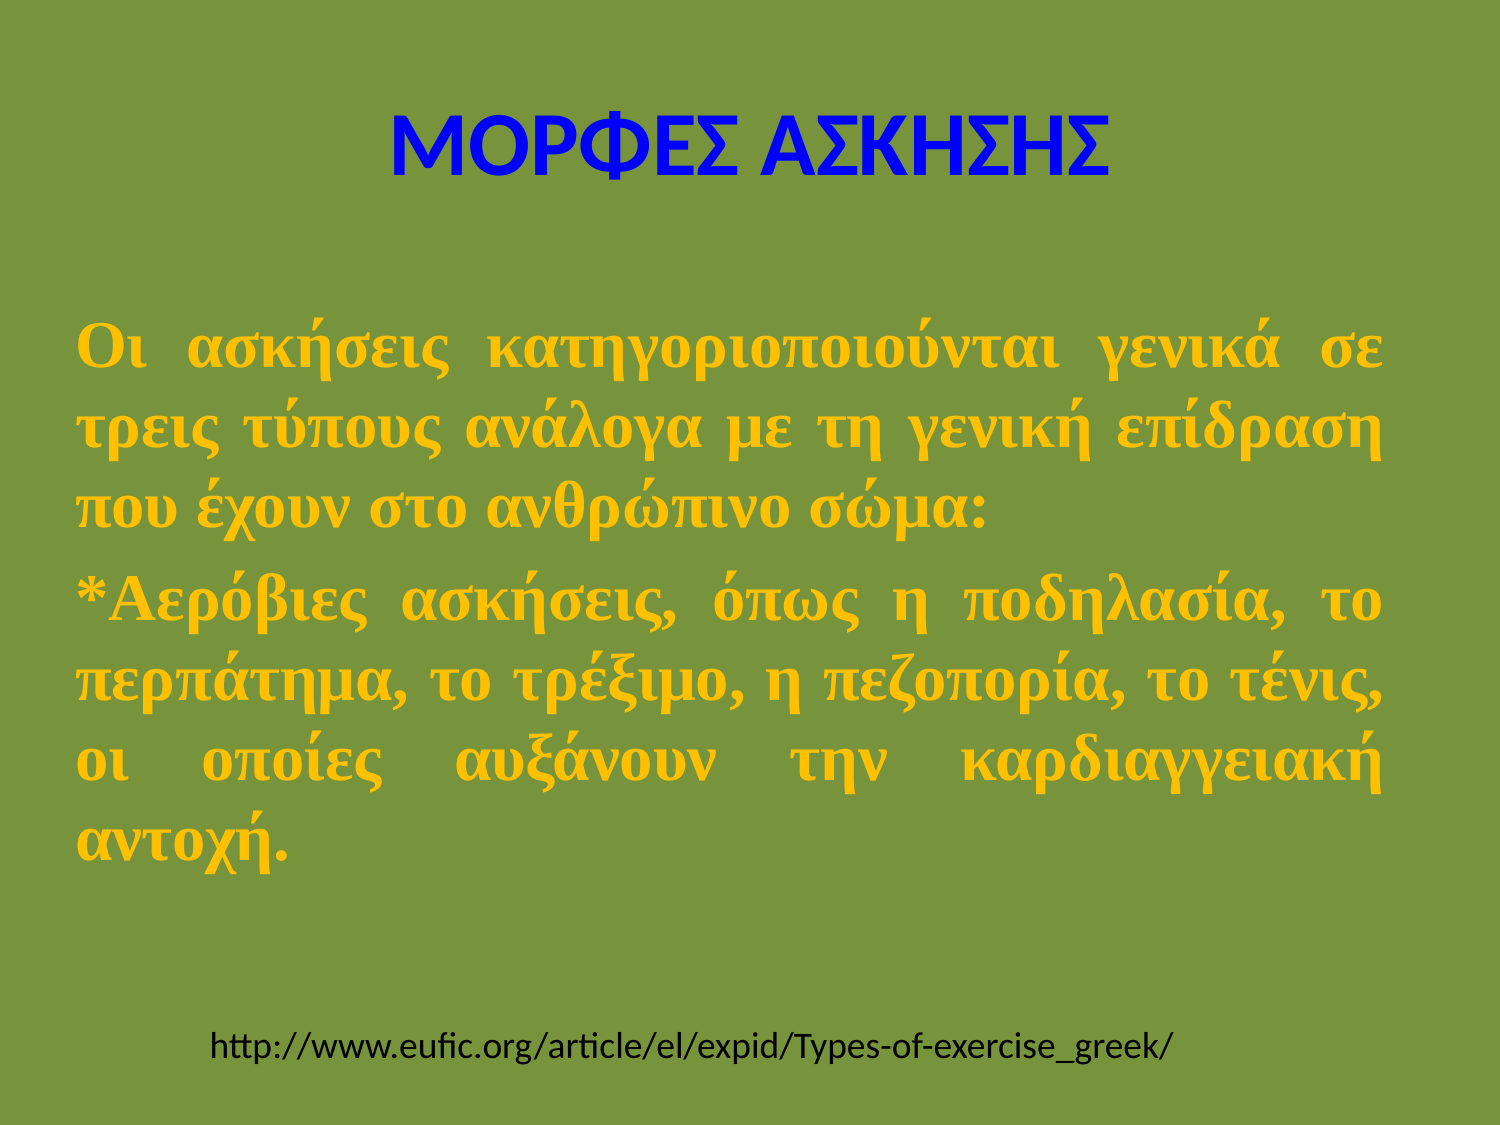

# ΜΟΡΦΕΣ ΑΣΚΗΣΗΣ
Οι ασκήσεις κατηγοριοποιούνται γενικά σε τρεις τύπους ανάλογα με τη γενική επίδραση που έχουν στο ανθρώπινο σώμα:
*Αερόβιες ασκήσεις, όπως η ποδηλασία, το περπάτημα, το τρέξιμο, η πεζοπορία, το τένις, οι οποίες αυξάνουν την καρδιαγγειακή αντοχή.
http://www.eufic.org/article/el/expid/Types-of-exercise_greek/